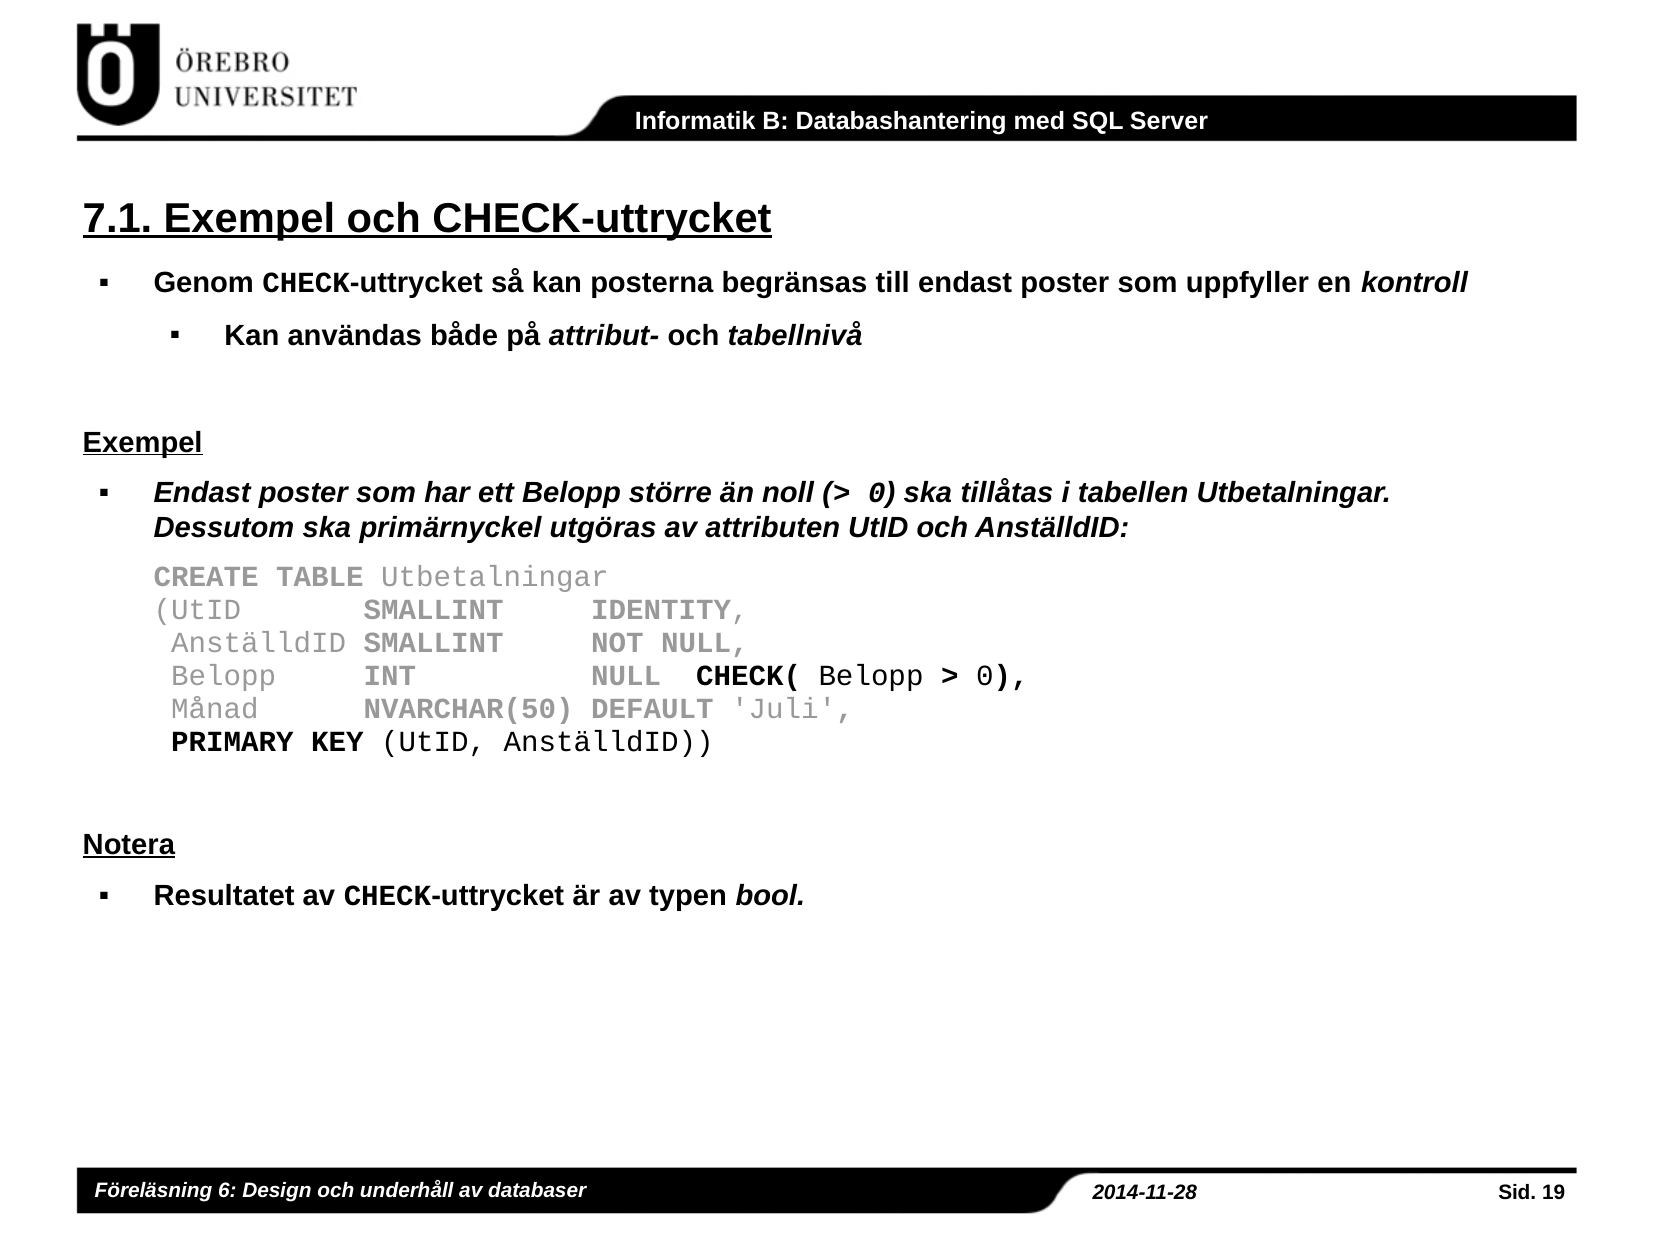

# 7.1. Exempel och CHECK-uttrycket
Genom CHECK-uttrycket så kan posterna begränsas till endast poster som uppfyller en kontroll
Kan användas både på attribut- och tabellnivå
Exempel
Endast poster som har ett Belopp större än noll (> 0) ska tillåtas i tabellen Utbetalningar.
Dessutom ska primärnyckel utgöras av attributen UtID och AnställdID:
CREATE TABLE Utbetalningar
(UtID SMALLINT IDENTITY,
 AnställdID SMALLINT NOT NULL,
 Belopp INT NULL CHECK( Belopp > 0),
 Månad NVARCHAR(50) DEFAULT 'Juli',
 PRIMARY KEY (UtID, AnställdID))
Notera
Resultatet av CHECK-uttrycket är av typen bool.
Föreläsning 6: Design och underhåll av databaser
2014-11-28
19